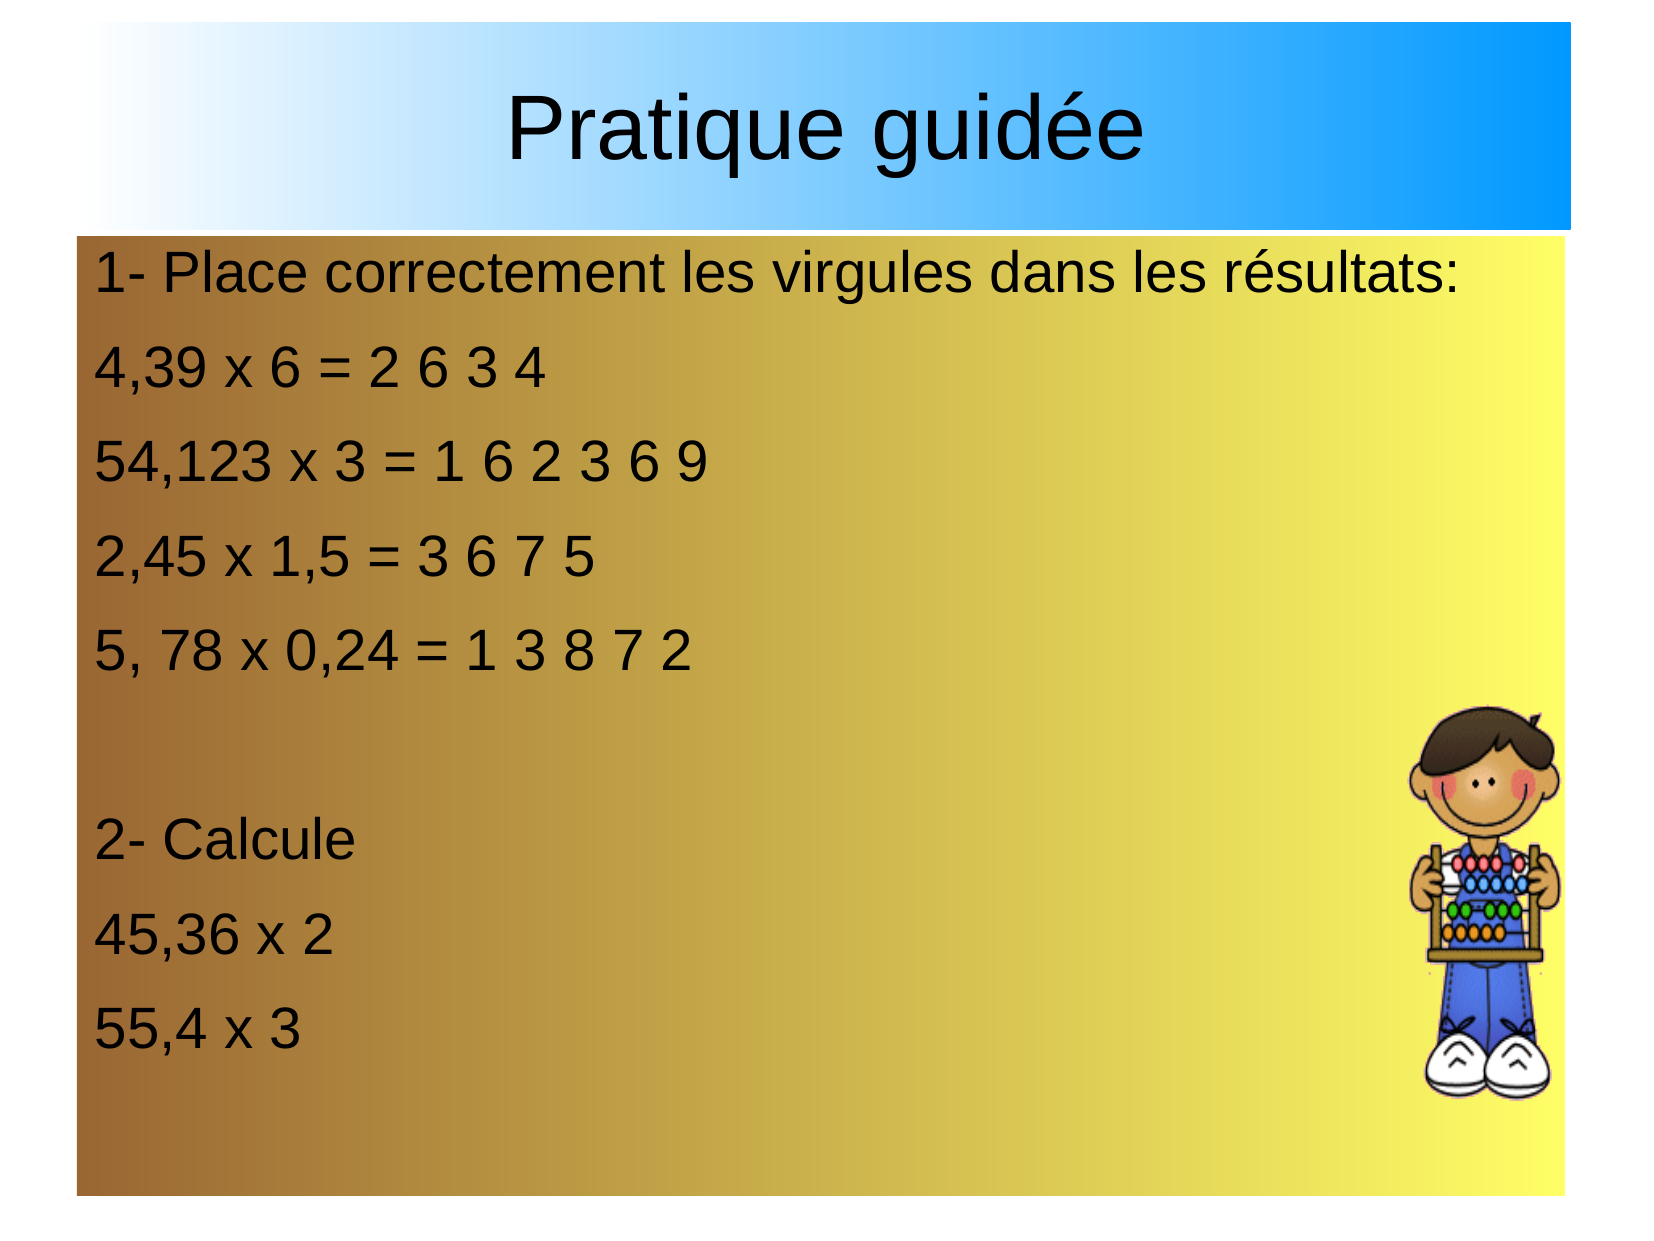

# Pratique guidée
1- Place correctement les virgules dans les résultats:
4,39 x 6 = 2 6 3 4
54,123 x 3 = 1 6 2 3 6 9
2,45 x 1,5 = 3 6 7 5
5, 78 x 0,24 = 1 3 8 7 2
2- Calcule
45,36 x 2
55,4 x 3